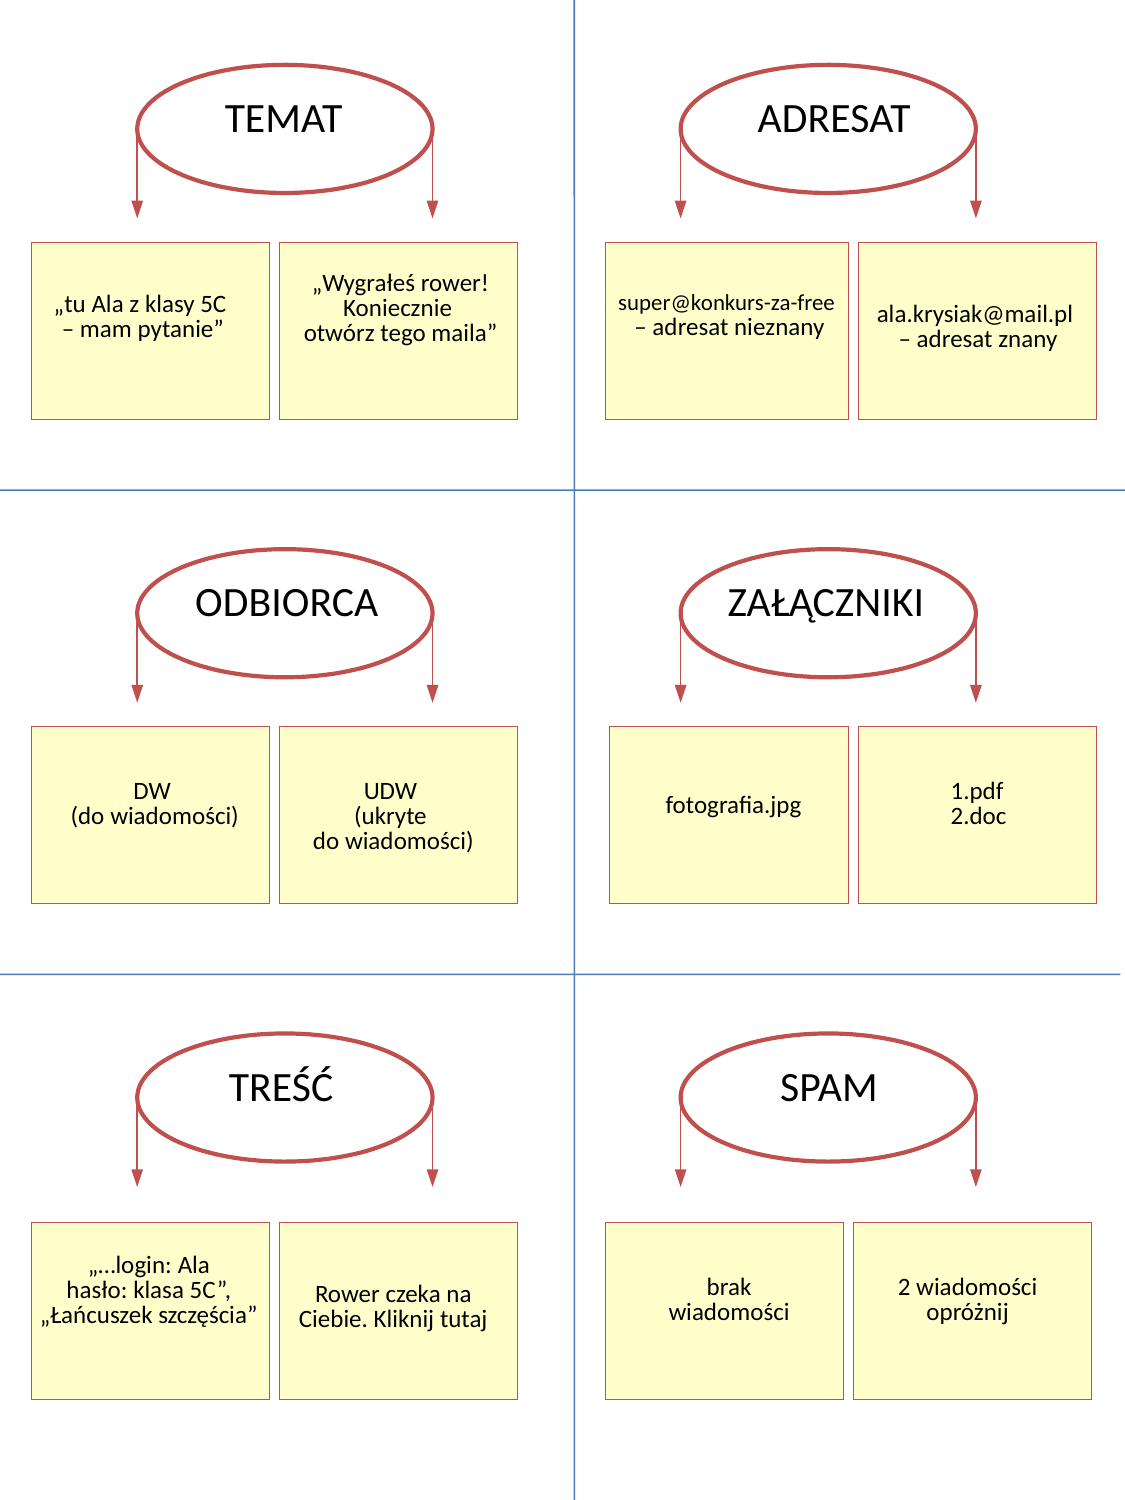

TEMAT
ADRESAT
„Wygrałeś rower! Koniecznie
otwórz tego maila”
super@konkurs-za-free
– adresat nieznany
„tu Ala z klasy 5C
– mam pytanie”
ala.krysiak@mail.pl
– adresat znany
ODBIORCA
ZAŁĄCZNIKI
DW
(do wiadomości)
UDW
(ukryte
do wiadomości)
1.pdf
2.doc
fotografia.jpg
TREŚĆ
SPAM
„…login: Ala
hasło: klasa 5C”, „Łańcuszek szczęścia”
brak
wiadomości
2 wiadomości
opróżnij
Rower czeka na
Ciebie. Kliknij tutaj